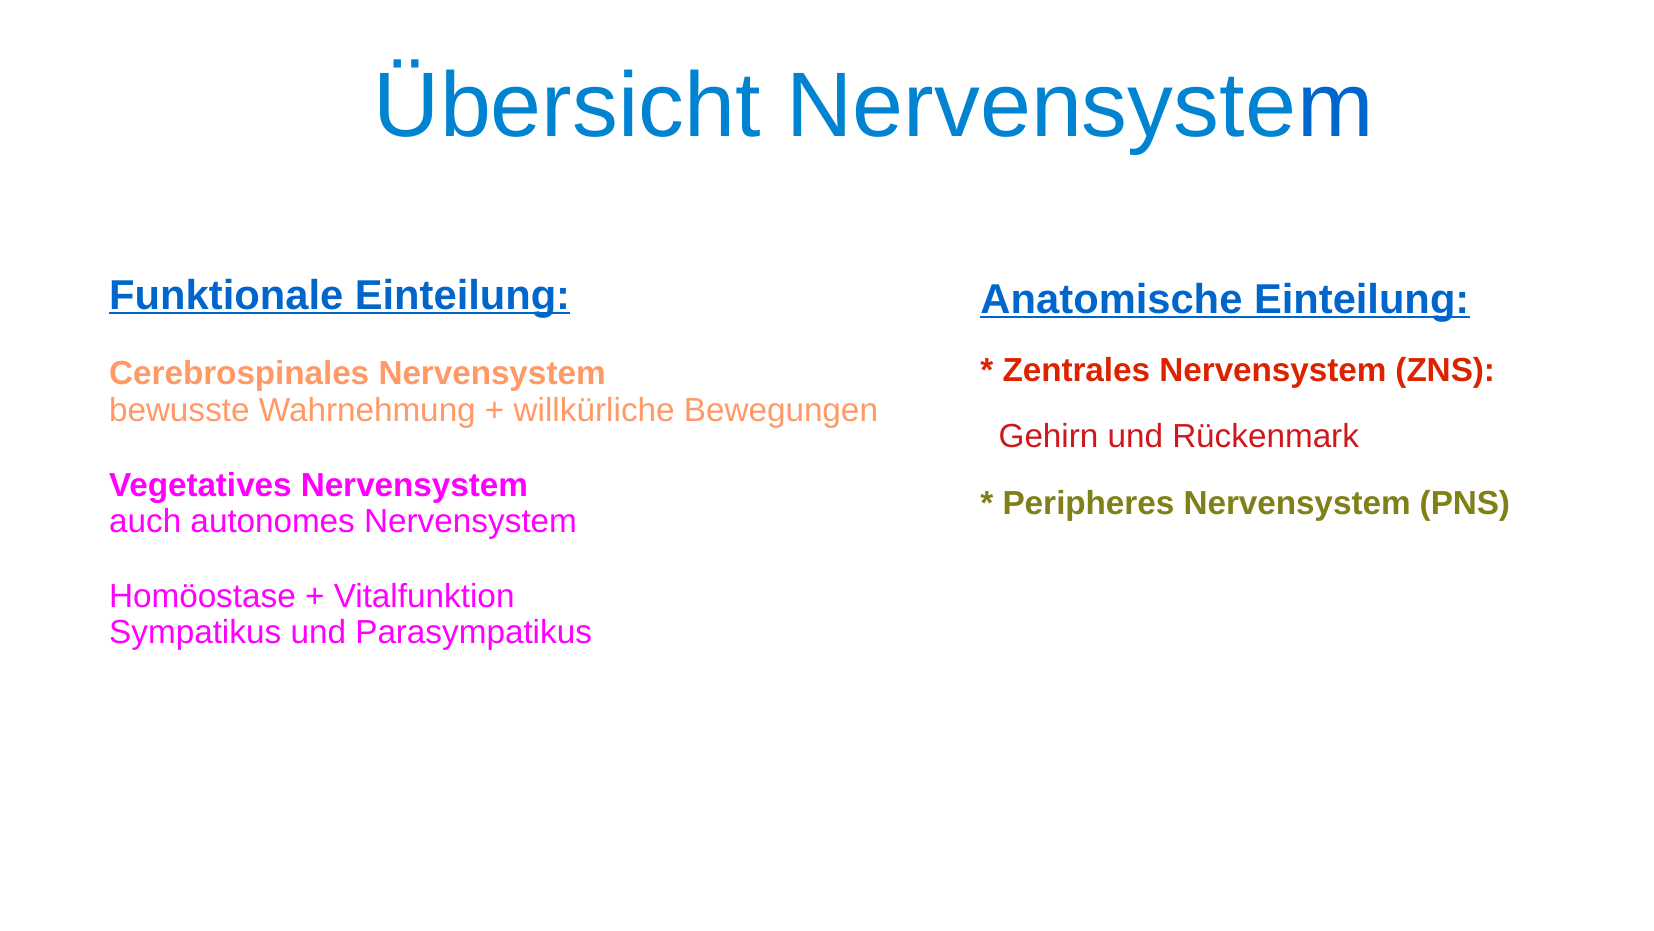

# Übersicht Nervensystem
Funktionale Einteilung:
Cerebrospinales Nervensystem
bewusste Wahrnehmung + willkürliche Bewegungen
Vegetatives Nervensystem
auch autonomes Nervensystem
Homöostase + Vitalfunktion
Sympatikus und Parasympatikus
Anatomische Einteilung:
* Zentrales Nervensystem (ZNS):
 Gehirn und Rückenmark
* Peripheres Nervensystem (PNS)